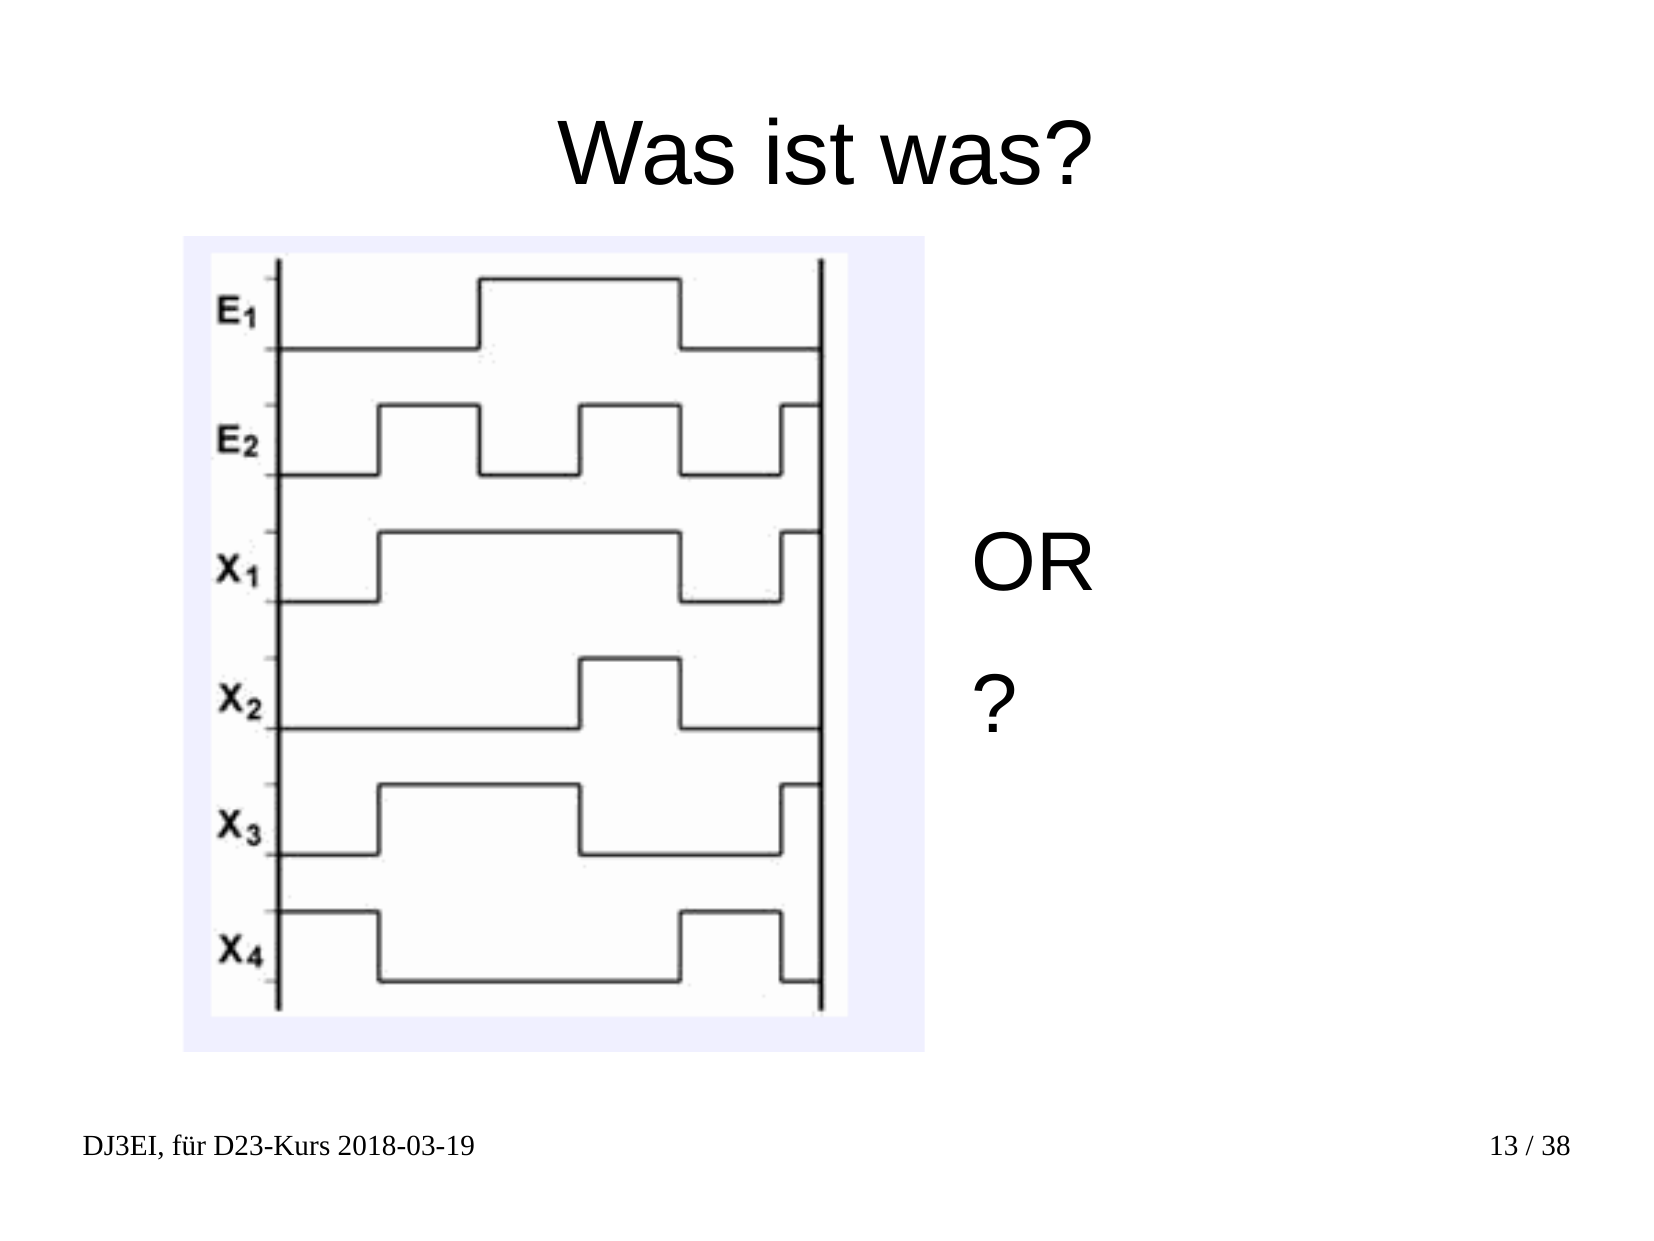

# Was ist was?
OR
?
13